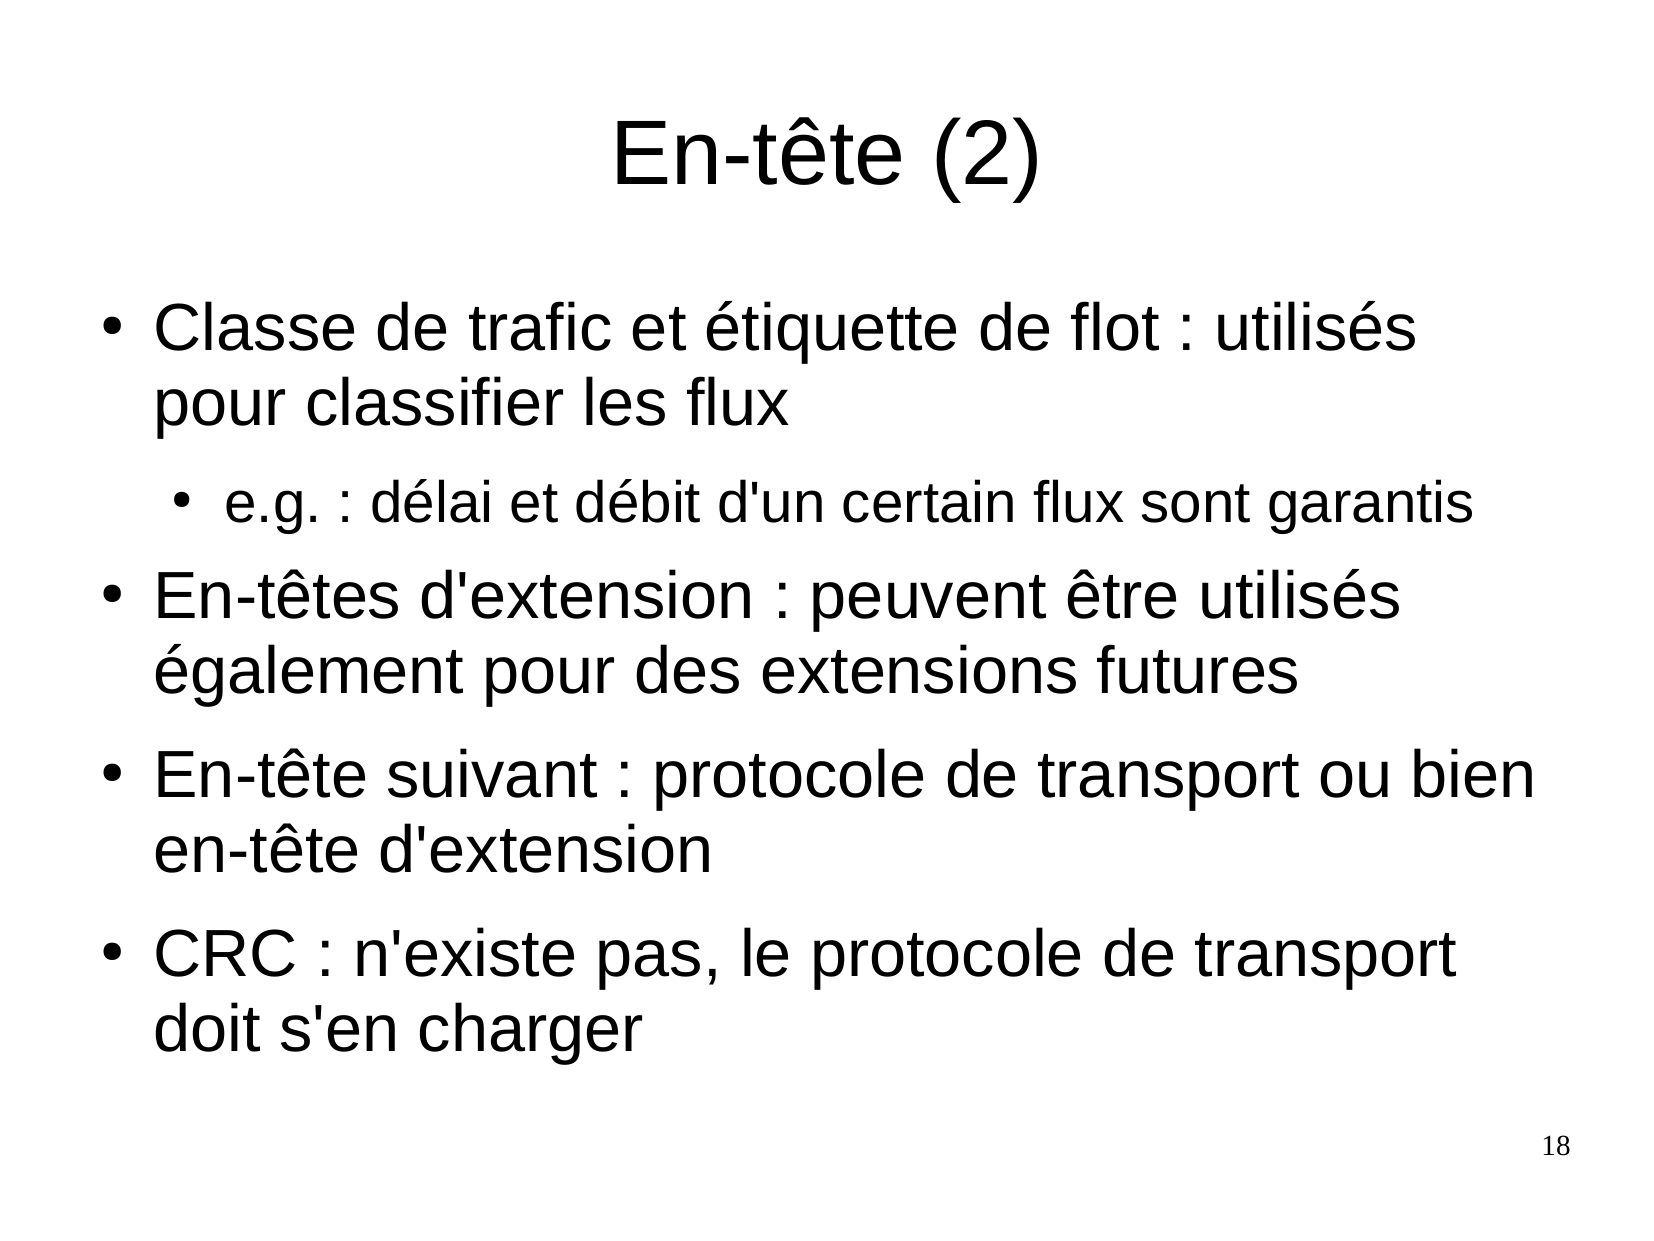

# En-tête (2)
Classe de trafic et étiquette de flot : utilisés pour classifier les flux
e.g. : délai et débit d'un certain flux sont garantis
En-têtes d'extension : peuvent être utilisés également pour des extensions futures
En-tête suivant : protocole de transport ou bien en-tête d'extension
CRC : n'existe pas, le protocole de transport doit s'en charger
18